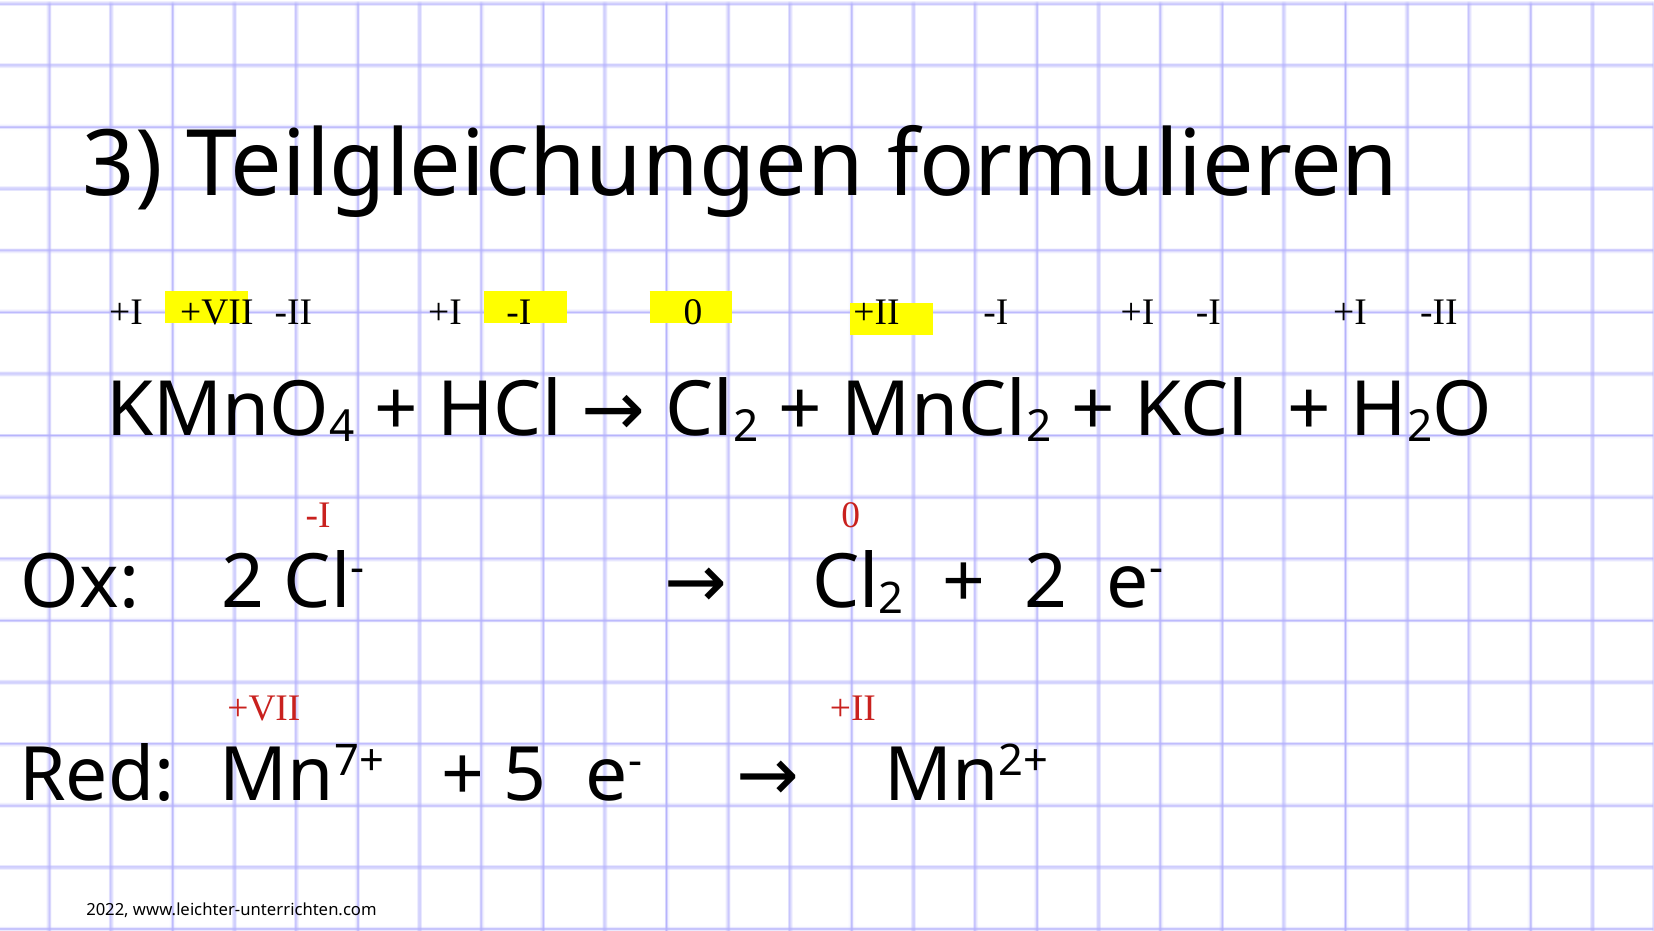

# 3) Teilgleichungen formulieren
+I
+VII
-II
+I
-I
0
+II
-I
+I
-I
+I
-II
KMnO4 + HCl → Cl2 + MnCl2 + KCl + H2O
-I
0
Ox:
2 Cl- 				→ 	Cl2 + 2 e-
+VII
+II
Red:
Mn7+	+ 5 e-		→ 	Mn2+